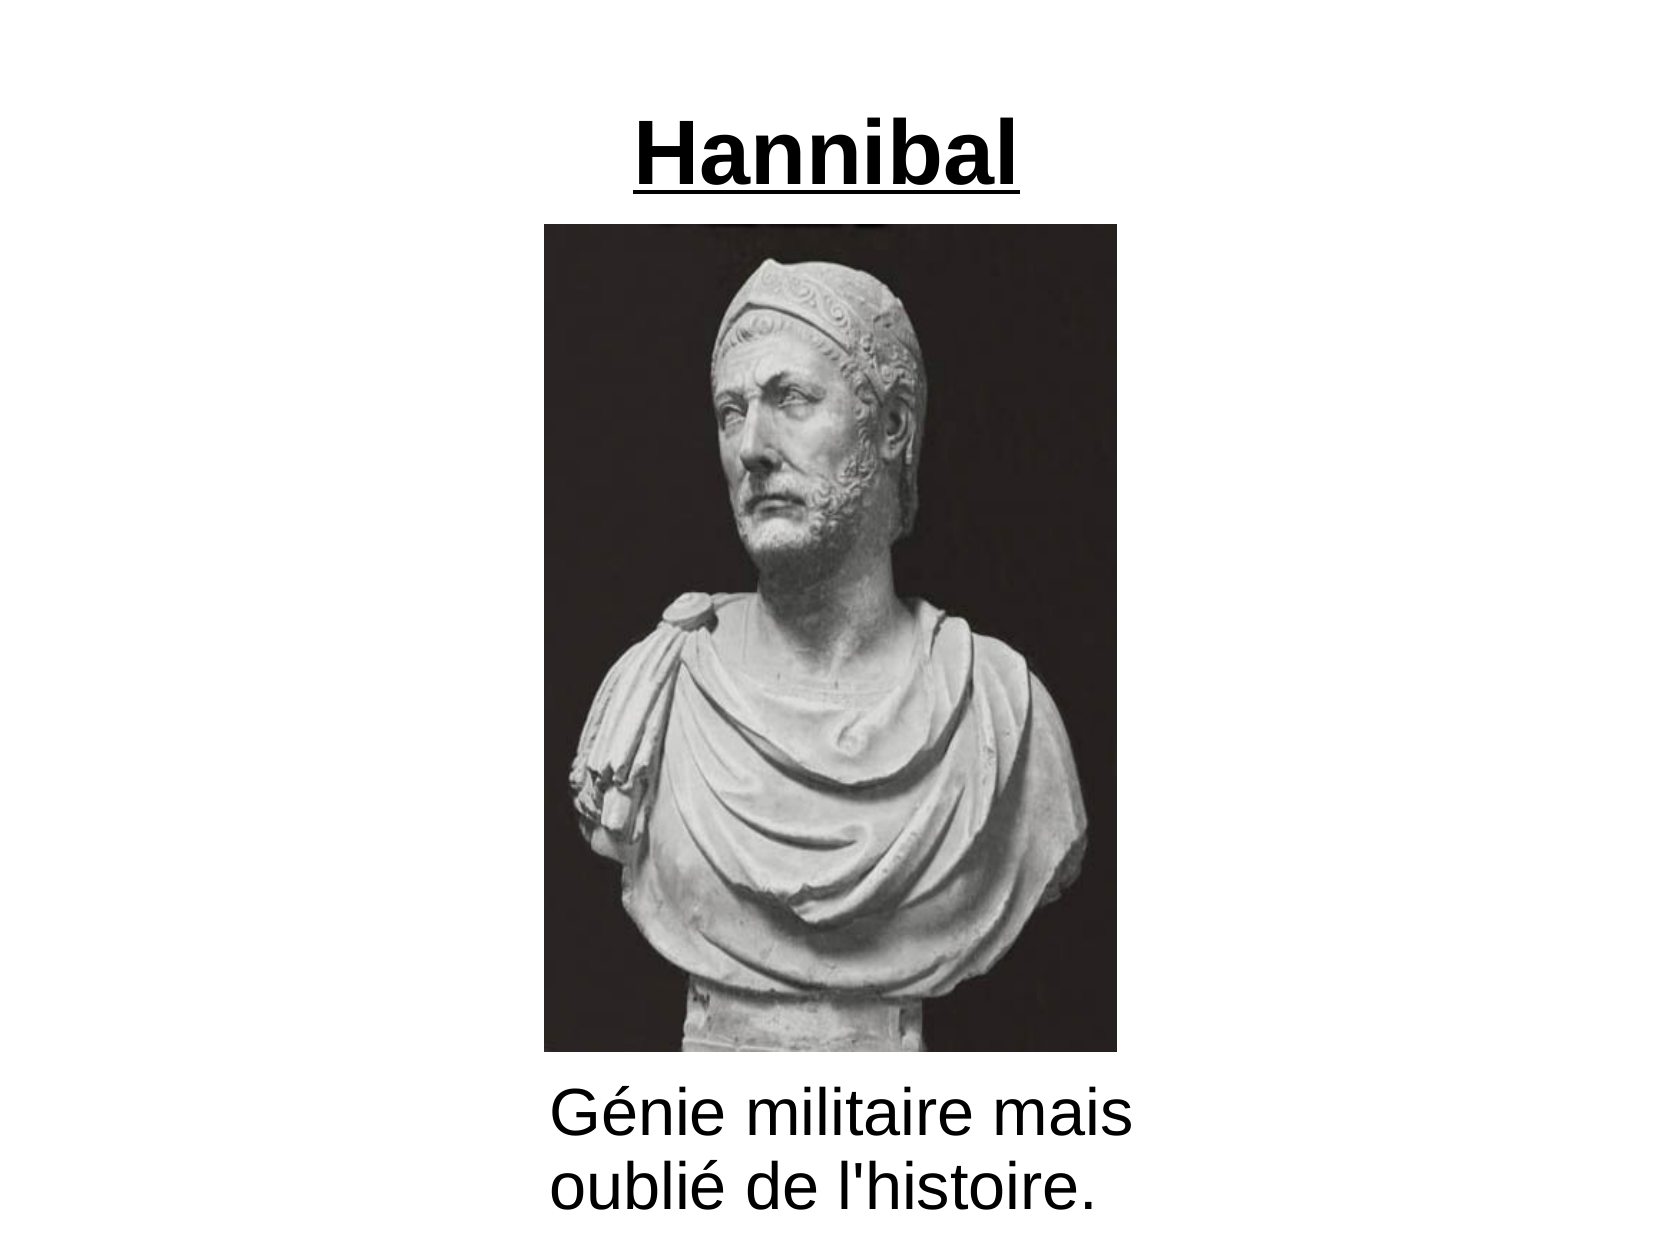

# Hannibal
Génie militaire mais oublié de l'histoire.